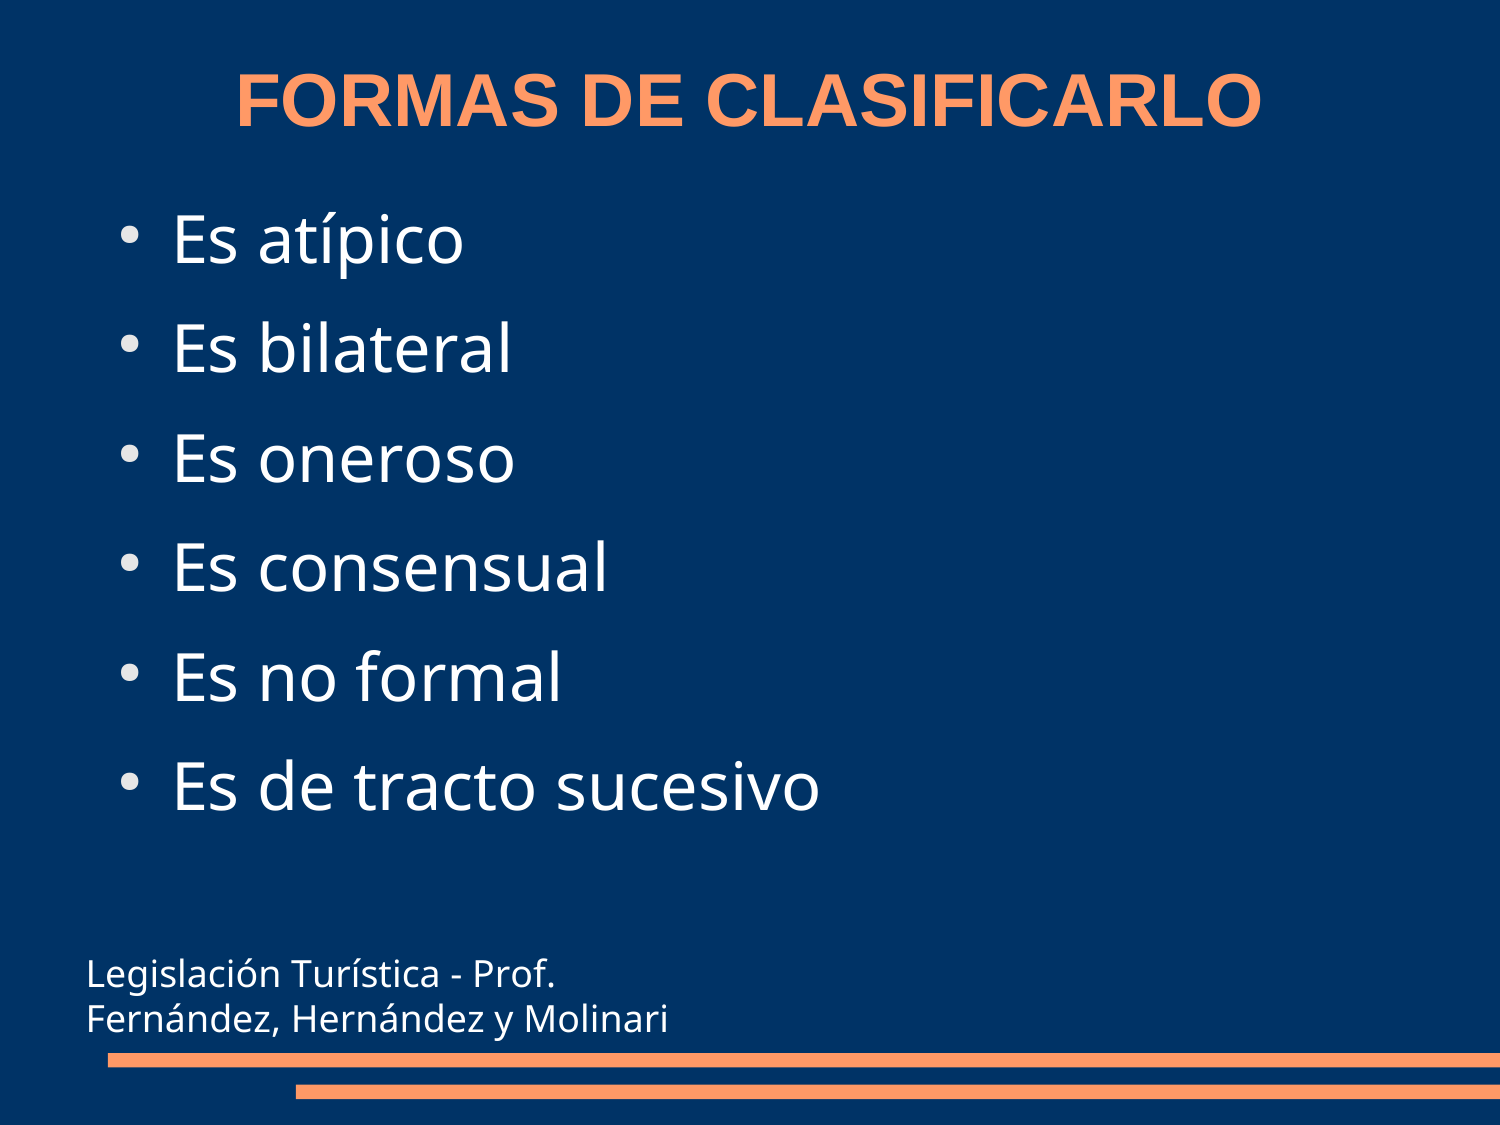

# FORMAS DE CLASIFICARLO
Es atípico
Es bilateral
Es oneroso
Es consensual
Es no formal
Es de tracto sucesivo
Legislación Turística - Prof. Fernández, Hernández y Molinari